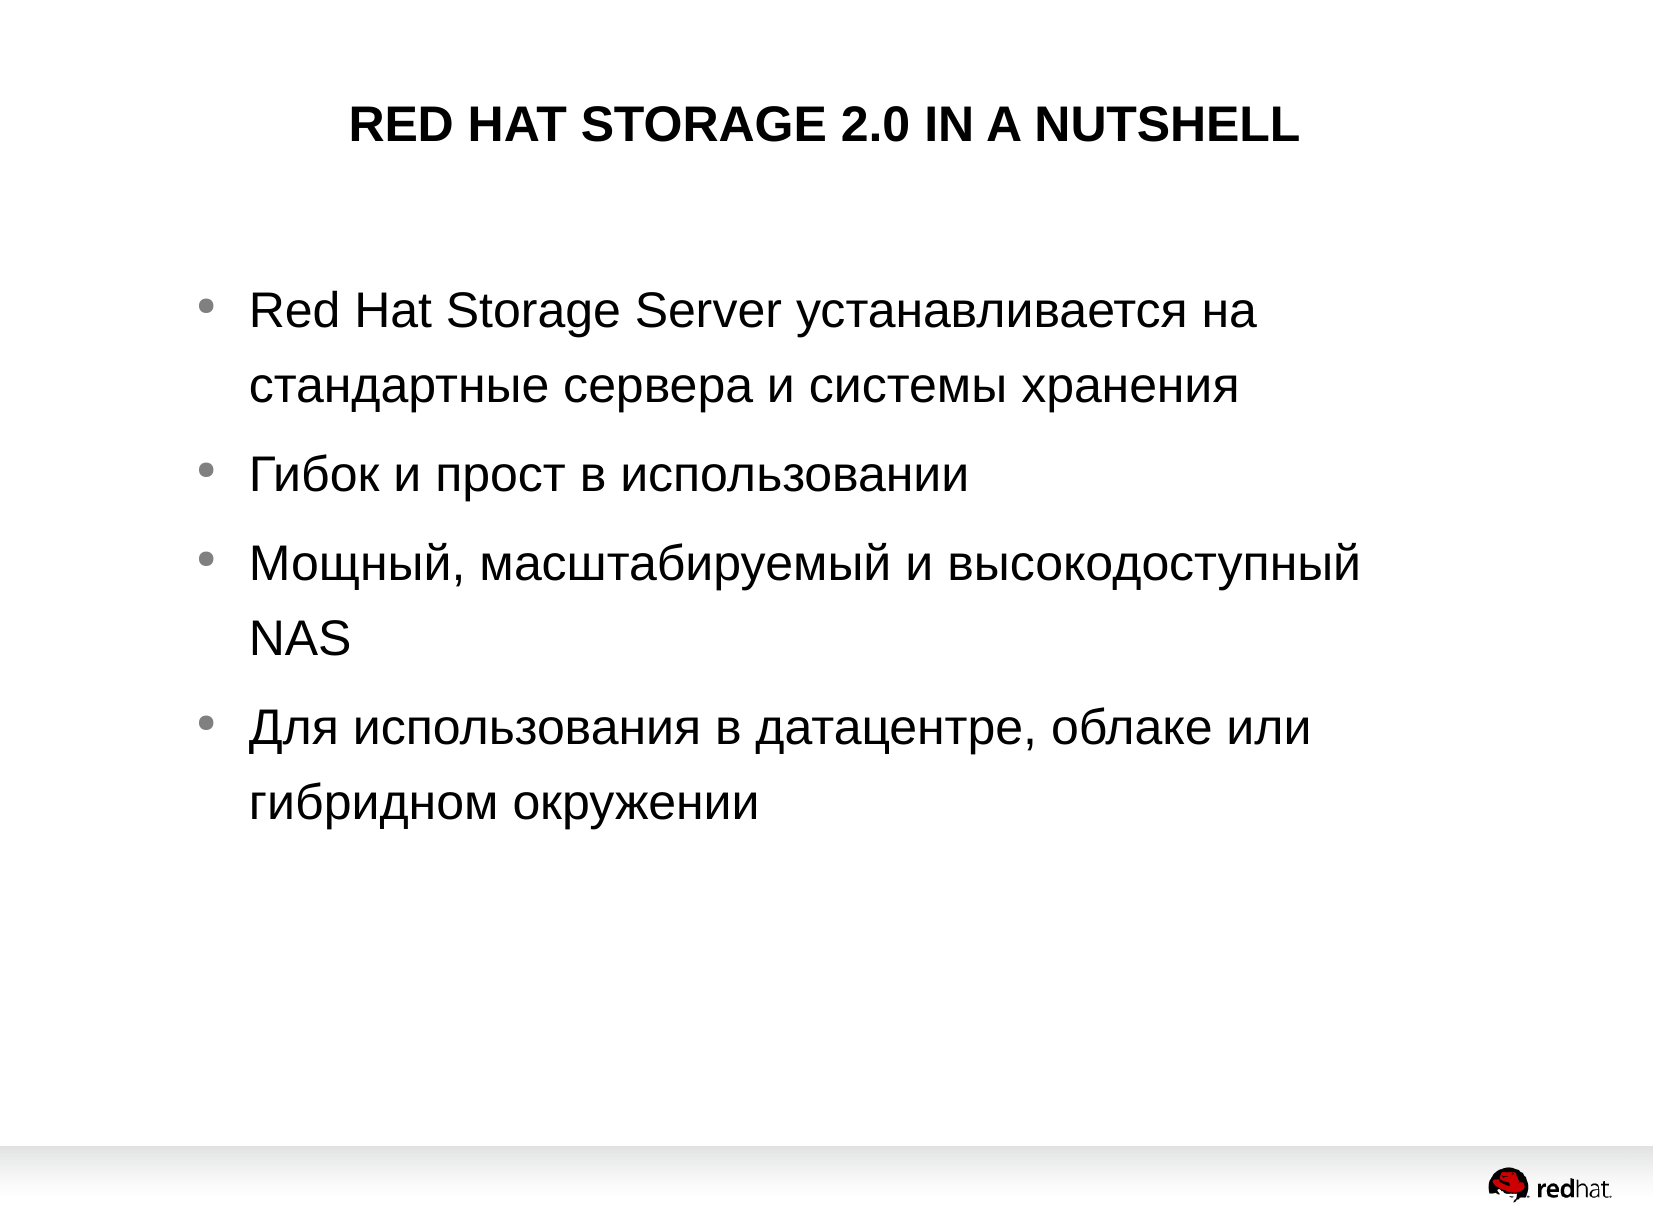

RED HAT STORAGE 2.0 IN A NUTSHELL
# Red Hat Storage Server устанавливается на стандартные сервера и системы хранения
Гибок и прост в использовании
Мощный, масштабируемый и высокодоступный NAS
Для использования в датацентре, облаке или гибридном окружении